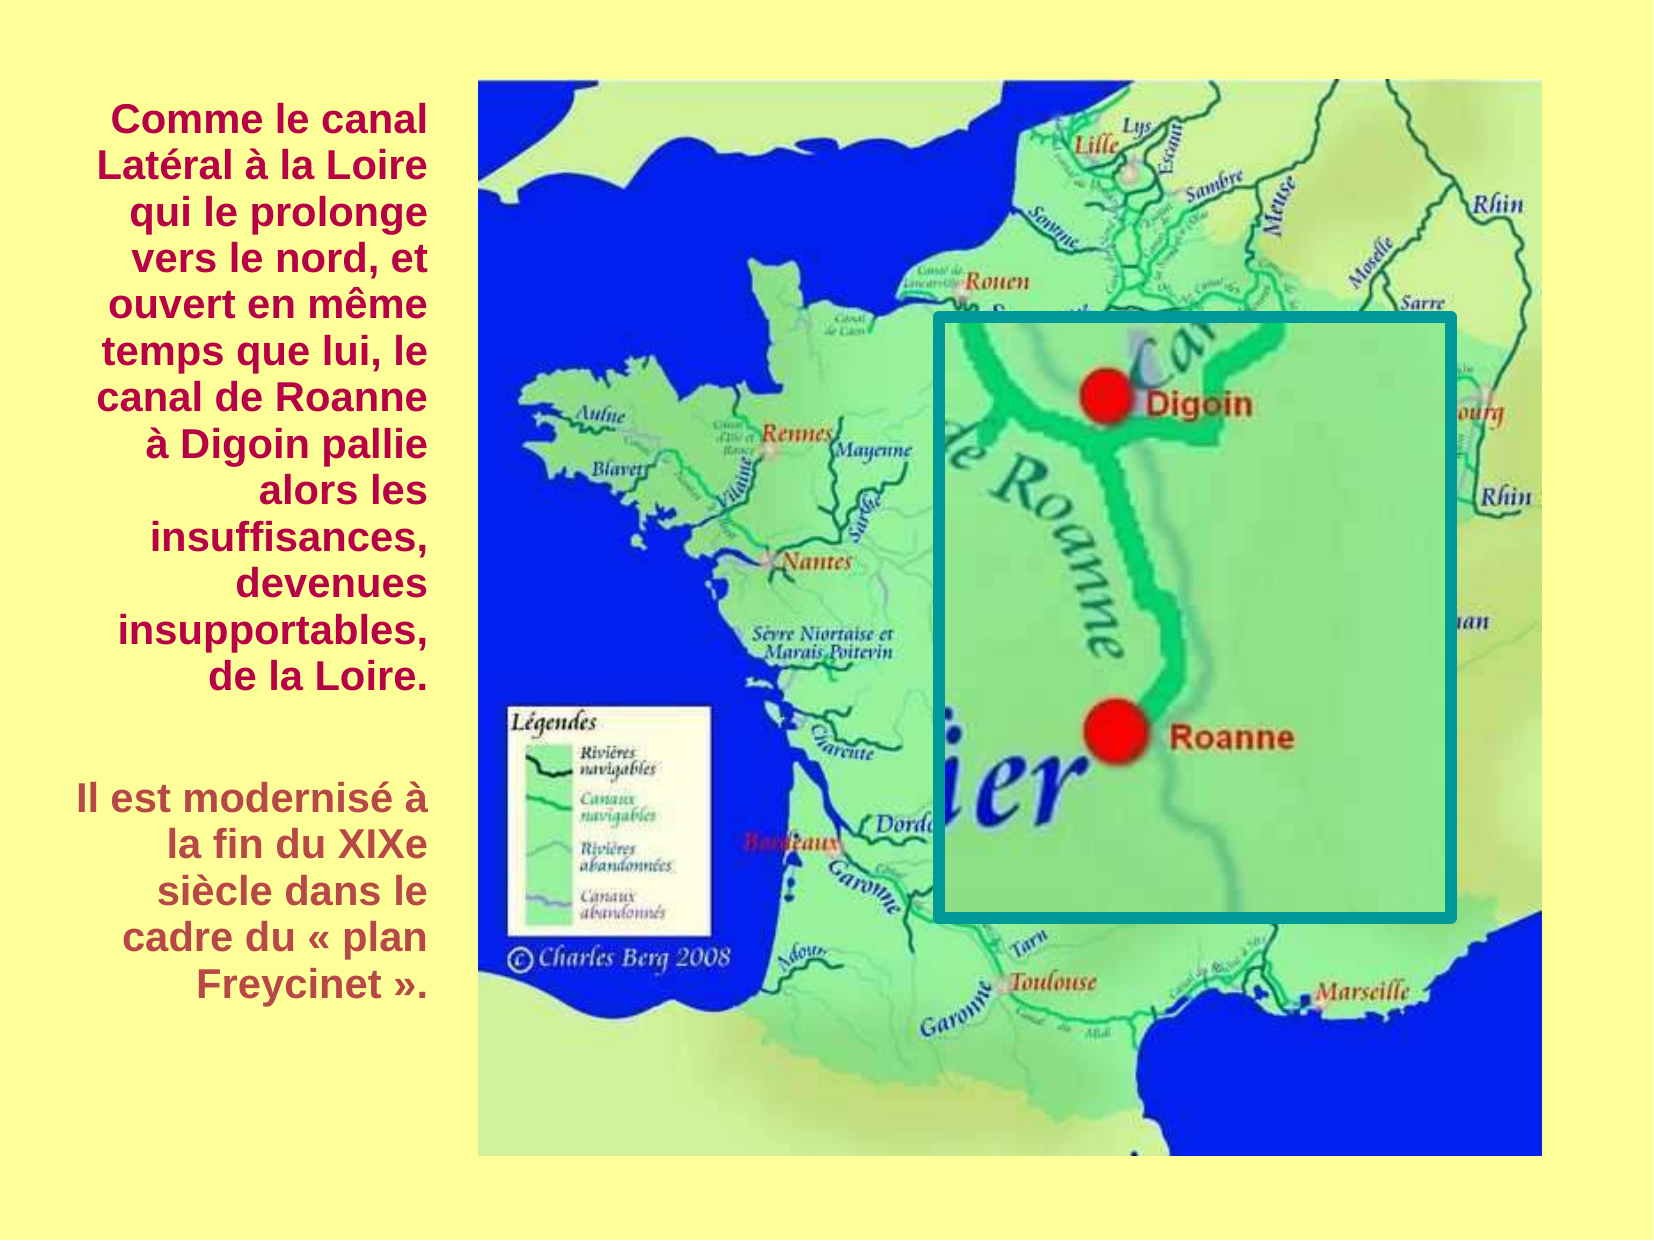

Comme le canal Latéral à la Loire qui le prolonge vers le nord, et ouvert en même temps que lui, le canal de Roanne à Digoin pallie alors les insuffisances, devenues insupportables, de la Loire.
Il est modernisé à la fin du XIXe siècle dans le cadre du « plan Freycinet ».